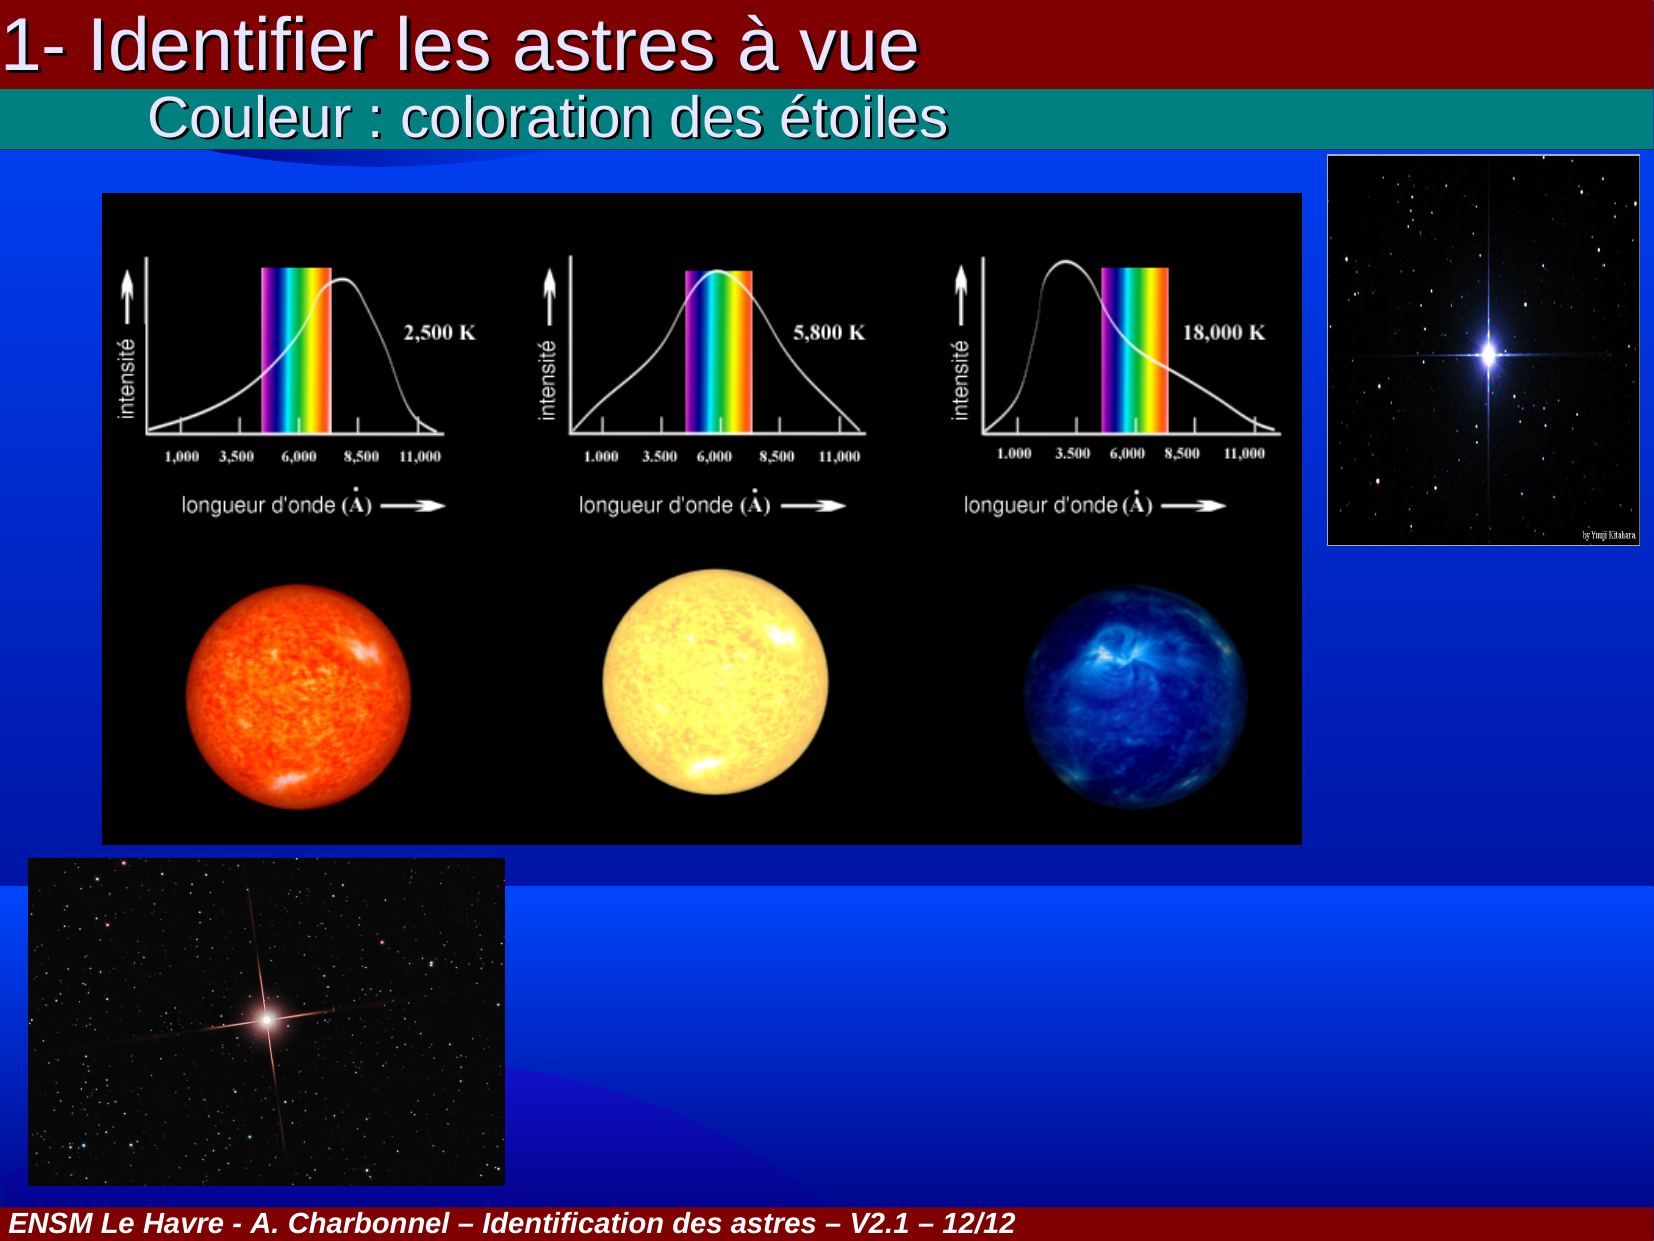

1- Identifier les astres à vue
# Couleur : coloration des étoiles
 ENSM Le Havre - A. Charbonnel – Identification des astres – V2.1 – 12/12